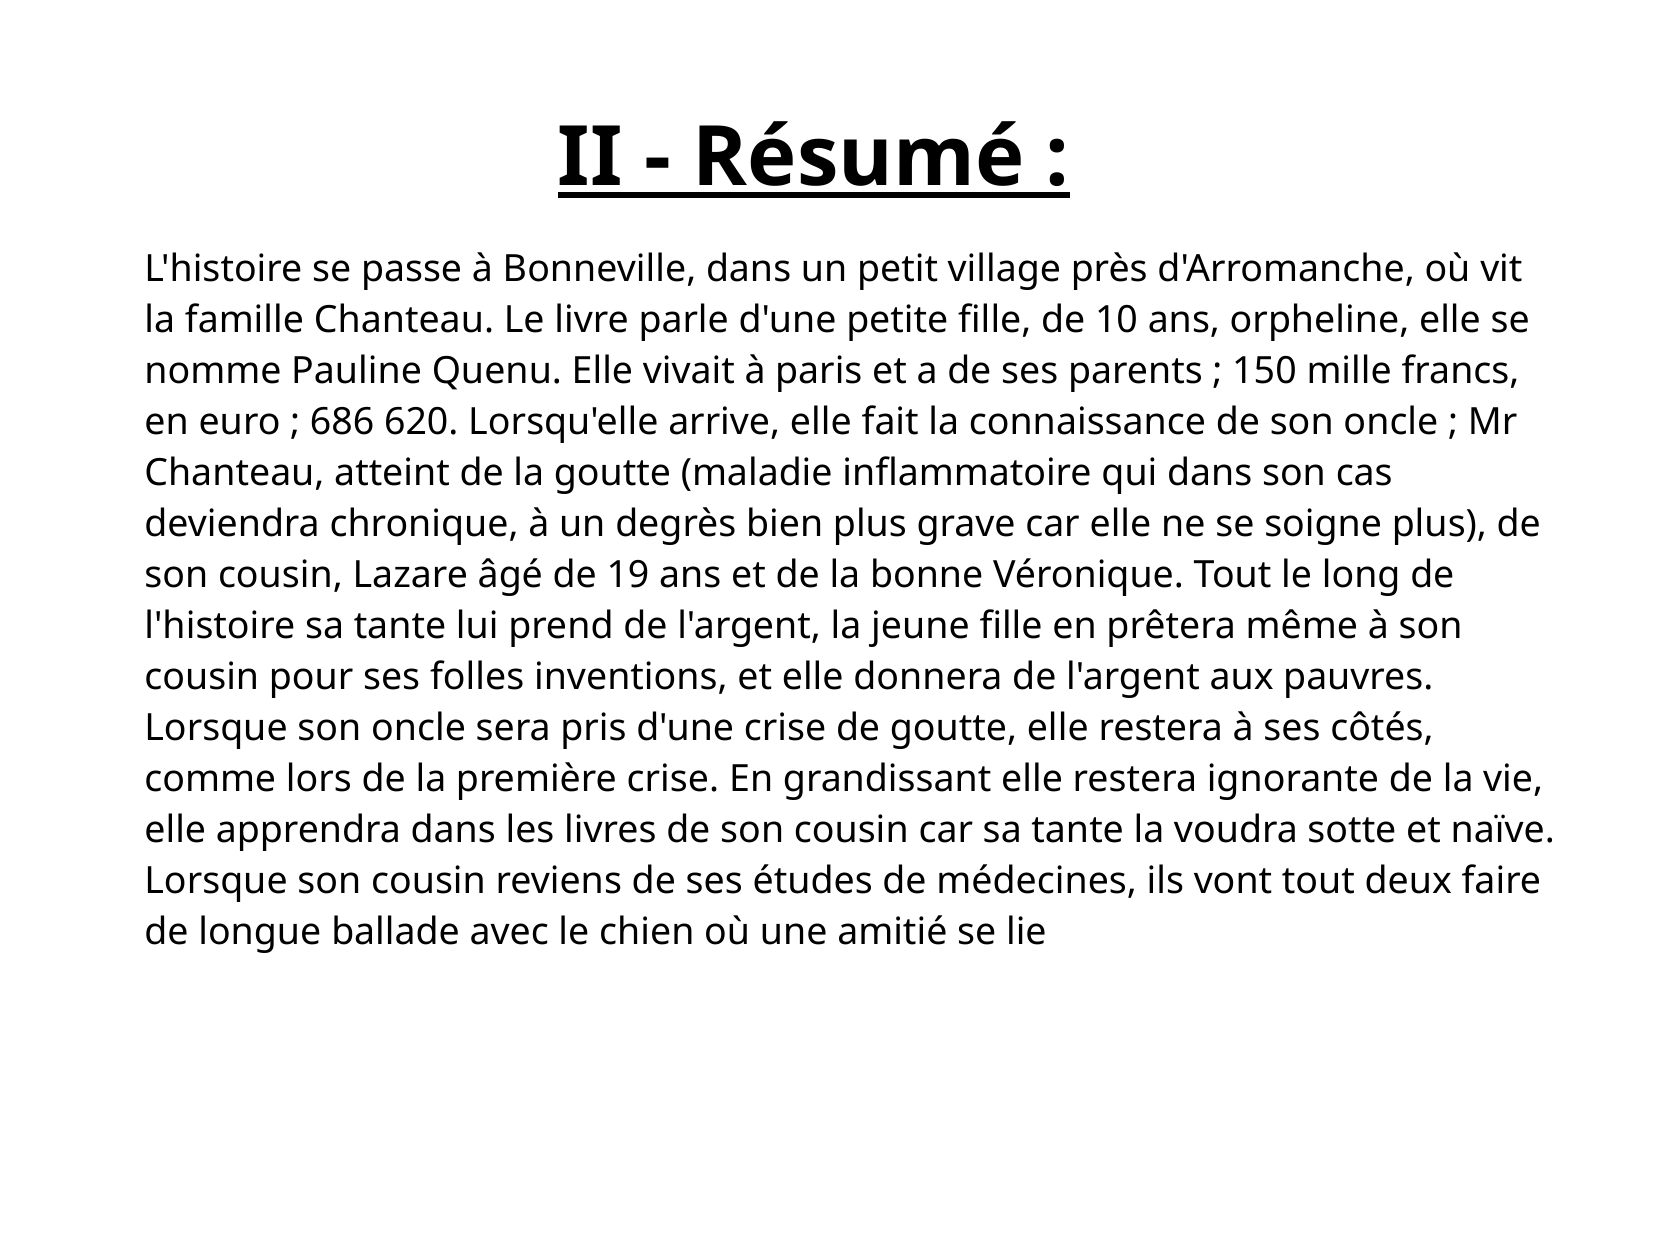

# II - Résumé :
L'histoire se passe à Bonneville, dans un petit village près d'Arromanche, où vit la famille Chanteau. Le livre parle d'une petite fille, de 10 ans, orpheline, elle se nomme Pauline Quenu. Elle vivait à paris et a de ses parents ; 150 mille francs, en euro ; 686 620. Lorsqu'elle arrive, elle fait la connaissance de son oncle ; Mr Chanteau, atteint de la goutte (maladie inflammatoire qui dans son cas deviendra chronique, à un degrès bien plus grave car elle ne se soigne plus), de son cousin, Lazare âgé de 19 ans et de la bonne Véronique. Tout le long de l'histoire sa tante lui prend de l'argent, la jeune fille en prêtera même à son cousin pour ses folles inventions, et elle donnera de l'argent aux pauvres. Lorsque son oncle sera pris d'une crise de goutte, elle restera à ses côtés, comme lors de la première crise. En grandissant elle restera ignorante de la vie, elle apprendra dans les livres de son cousin car sa tante la voudra sotte et naïve. Lorsque son cousin reviens de ses études de médecines, ils vont tout deux faire de longue ballade avec le chien où une amitié se lie